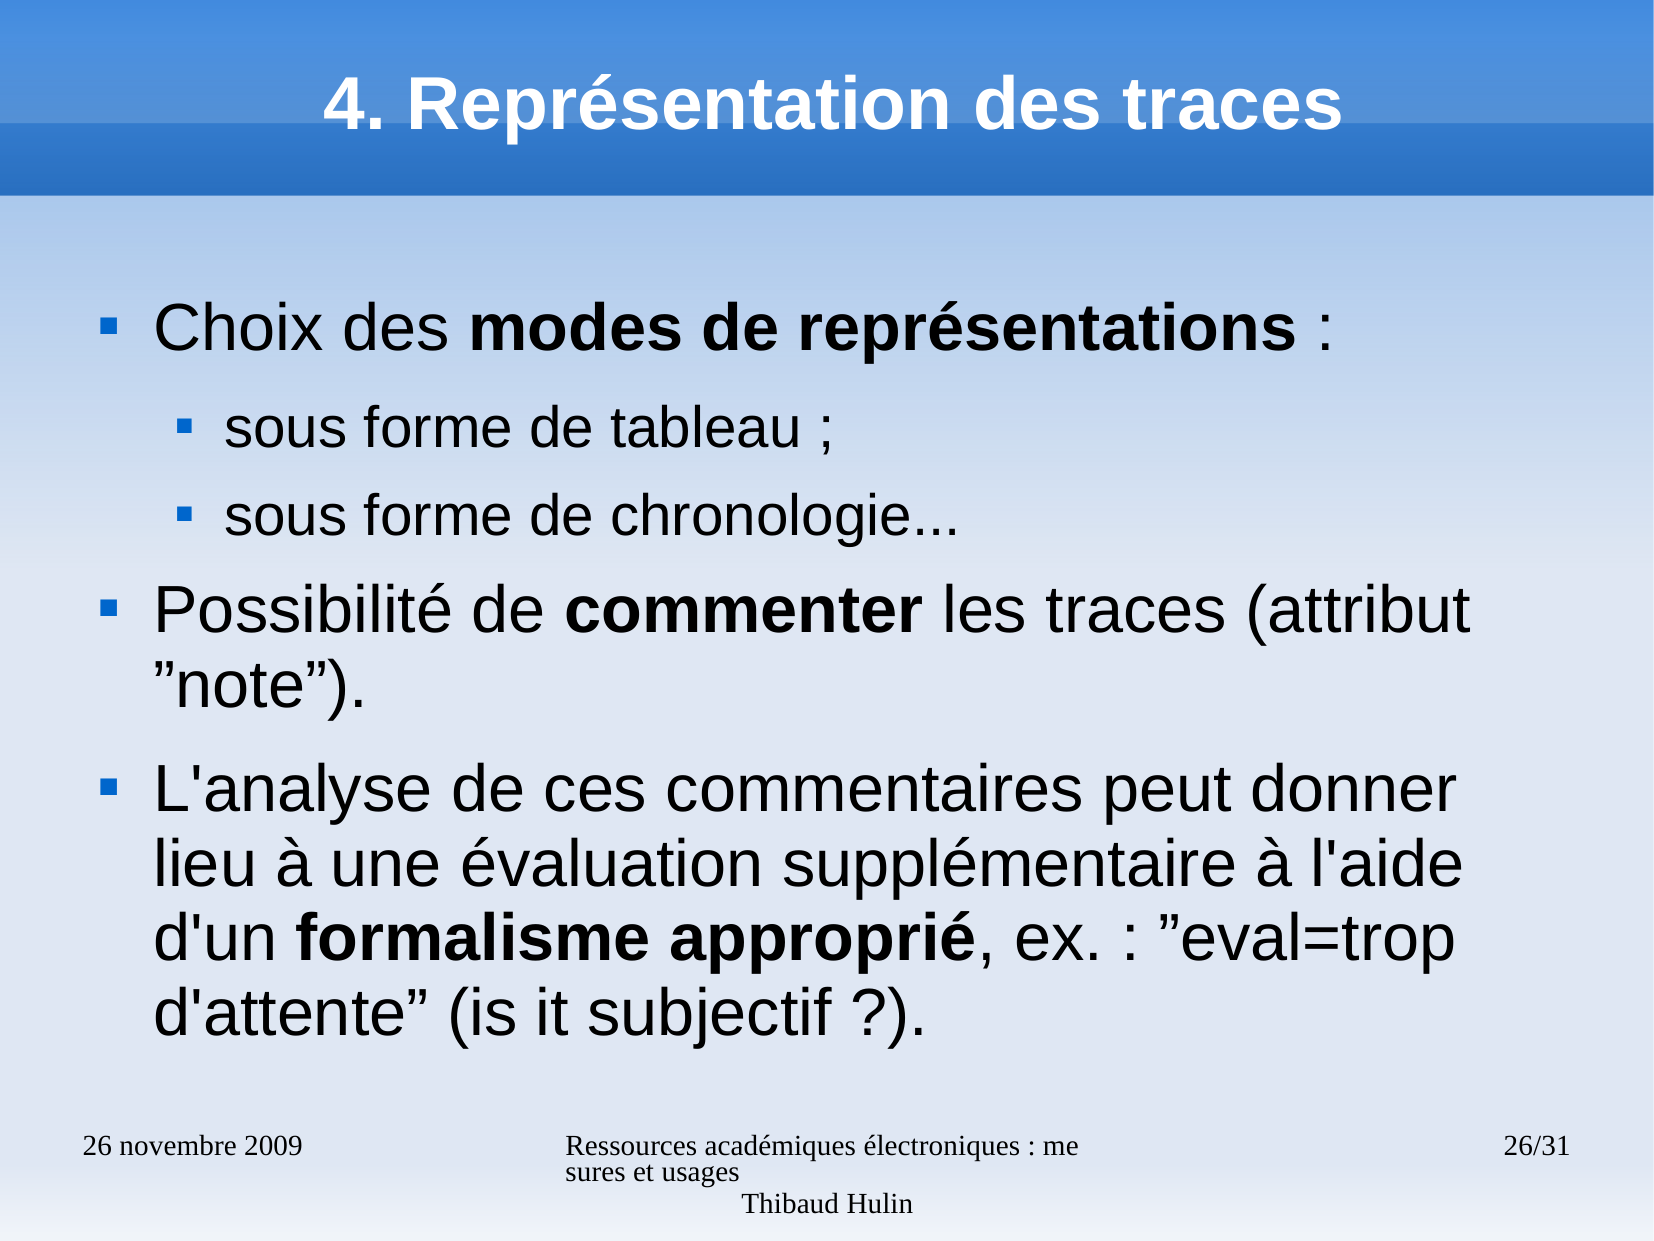

# 4. Représentation des traces
Choix des modes de représentations :
sous forme de tableau ;
sous forme de chronologie...
Possibilité de commenter les traces (attribut ”note”).
L'analyse de ces commentaires peut donner lieu à une évaluation supplémentaire à l'aide d'un formalisme approprié, ex. : ”eval=trop d'attente” (is it subjectif ?).
26 novembre 2009
Ressources académiques électroniques : mesures et usages
26